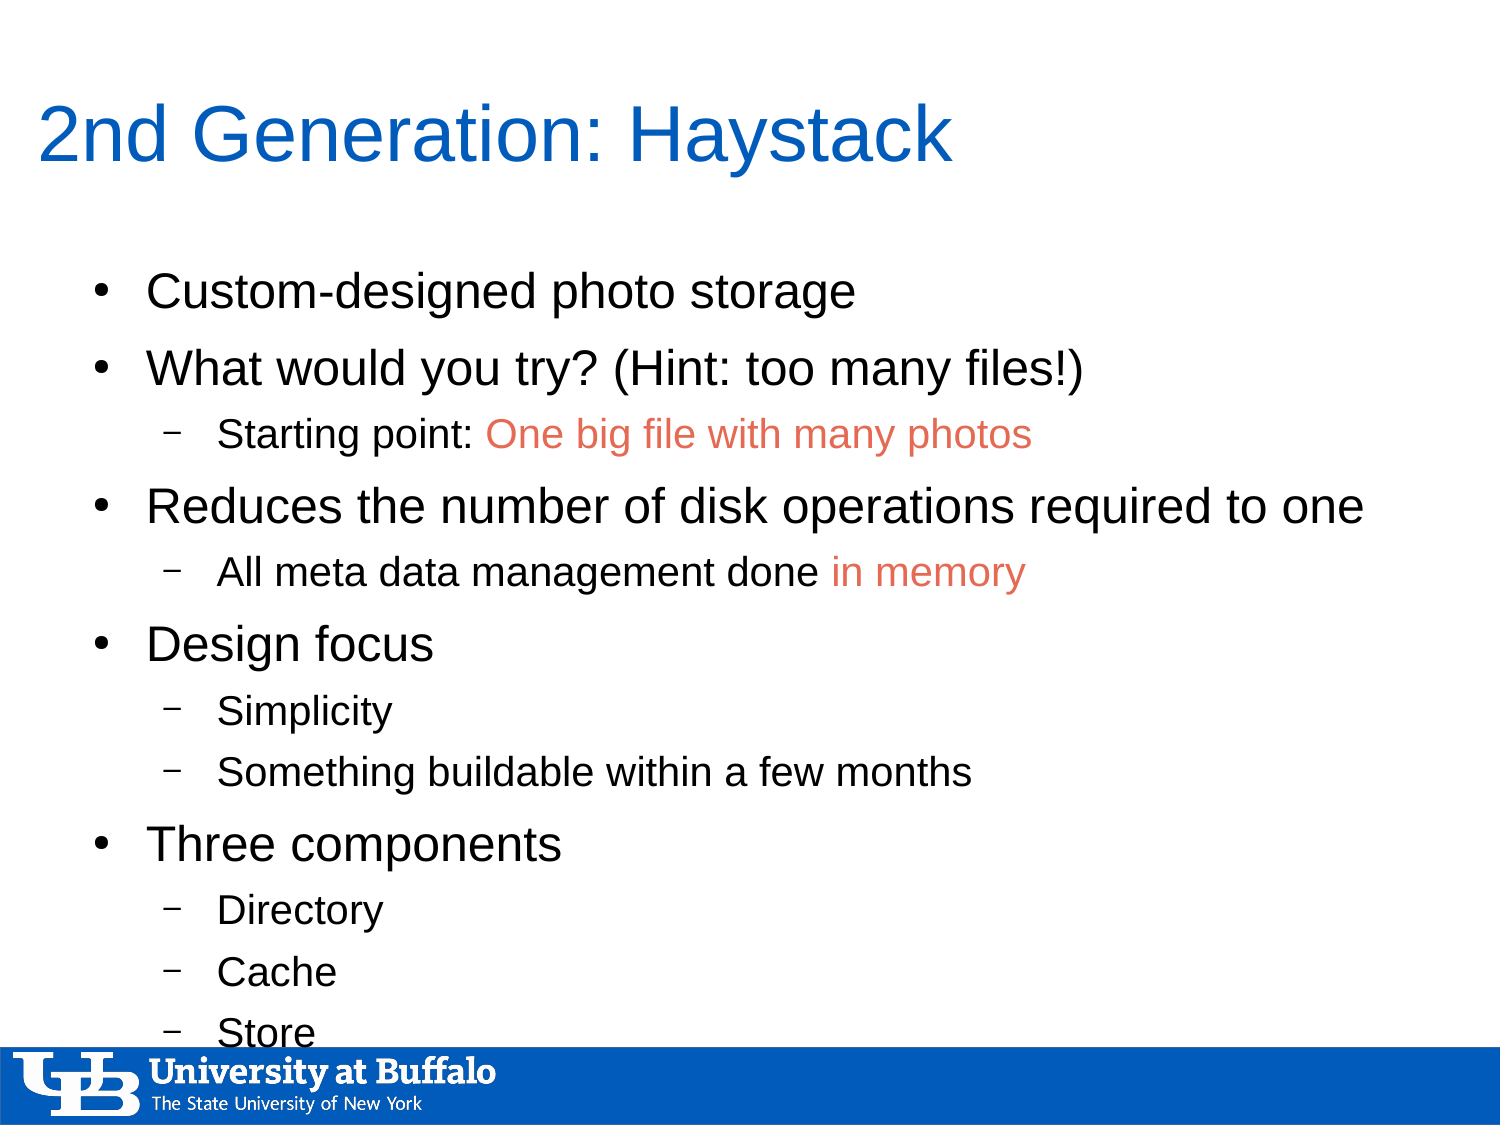

# 2nd Generation: Haystack
Custom-designed photo storage
What would you try? (Hint: too many files!)
Starting point: One big file with many photos
Reduces the number of disk operations required to one
All meta data management done in memory
Design focus
Simplicity
Something buildable within a few months
Three components
Directory
Cache
Store